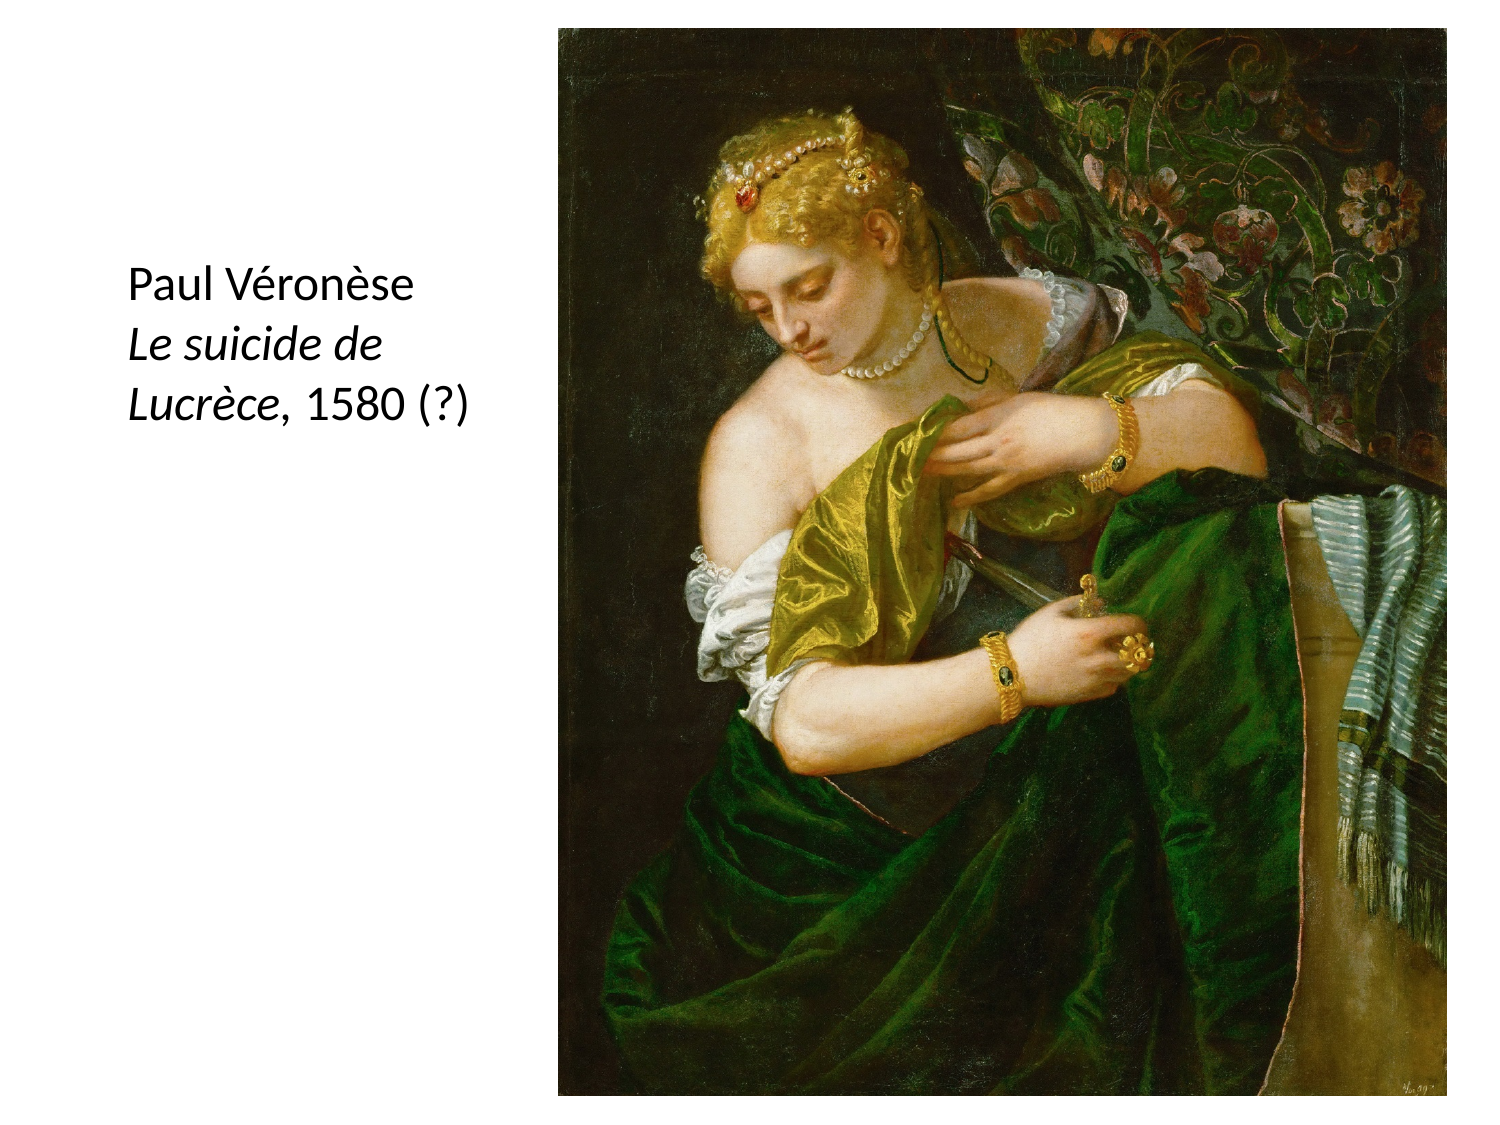

# Paul Véronèse Le suicide de Lucrèce, 1580 (?)